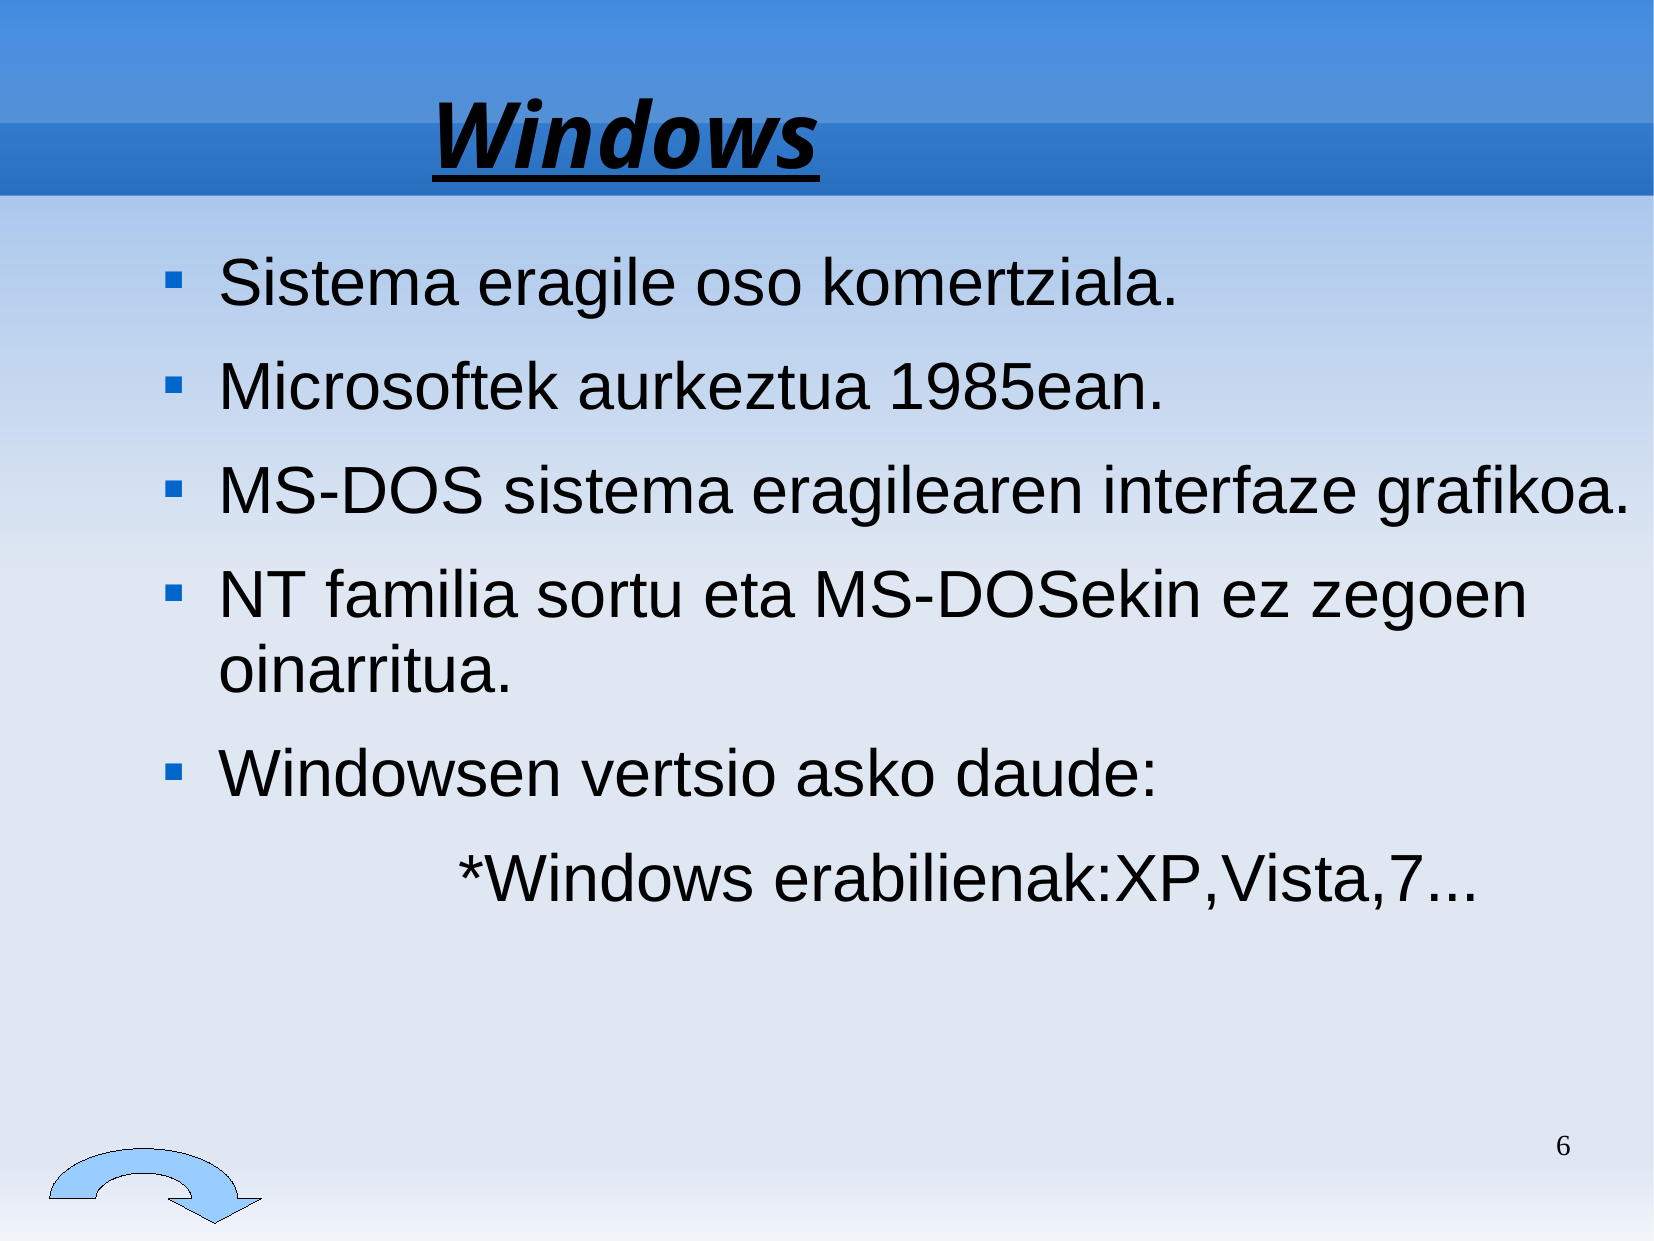

# Windows
Sistema eragile oso komertziala.
Microsoftek aurkeztua 1985ean.
MS-DOS sistema eragilearen interfaze grafikoa.
NT familia sortu eta MS-DOSekin ez zegoen oinarritua.
Windowsen vertsio asko daude:
 *Windows erabilienak:XP,Vista,7...
6